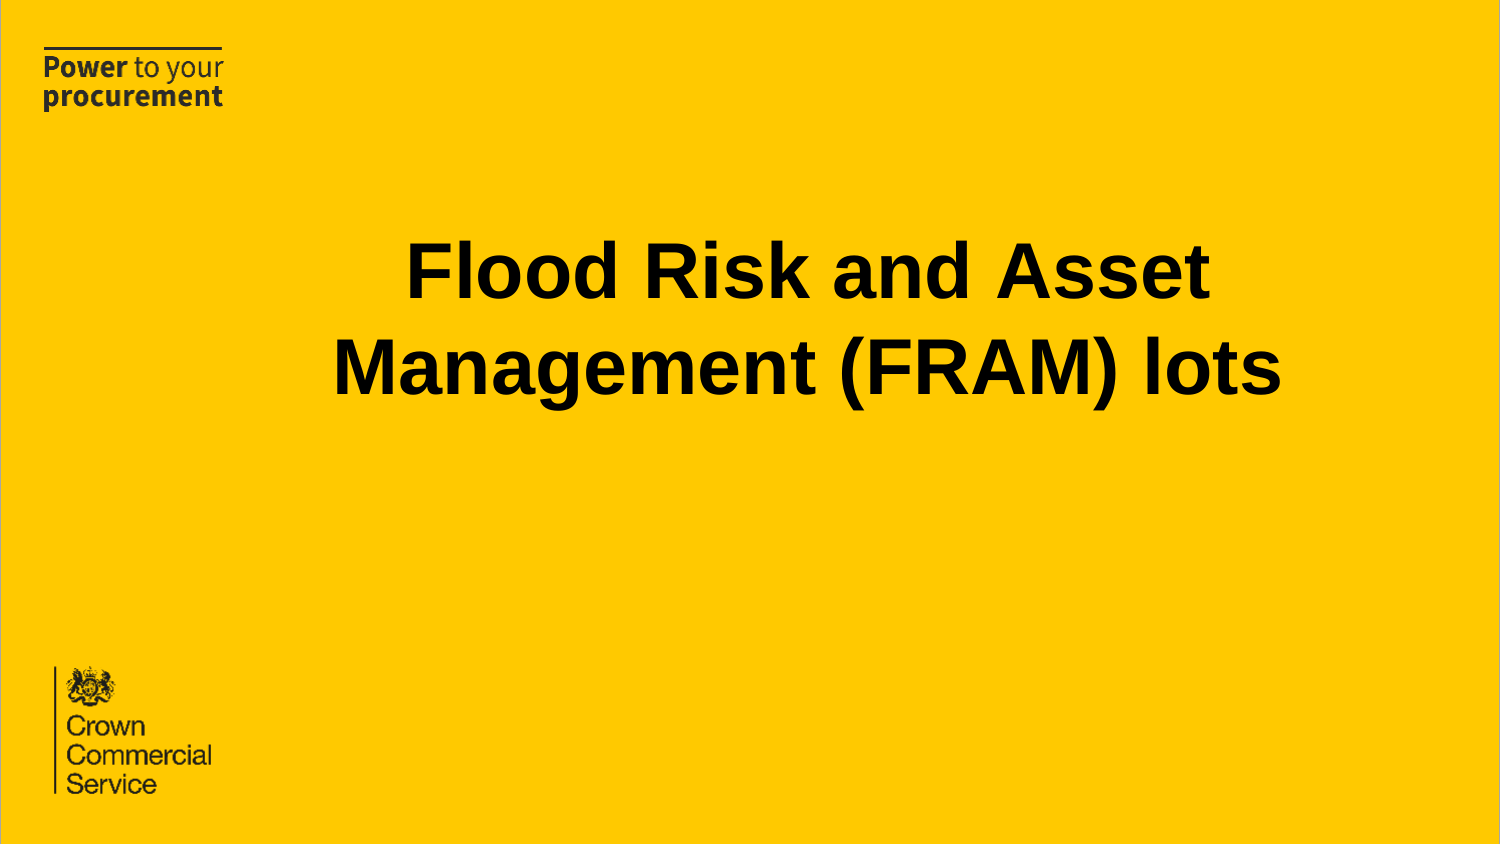

# Flood Risk and Asset Management (FRAM) lots